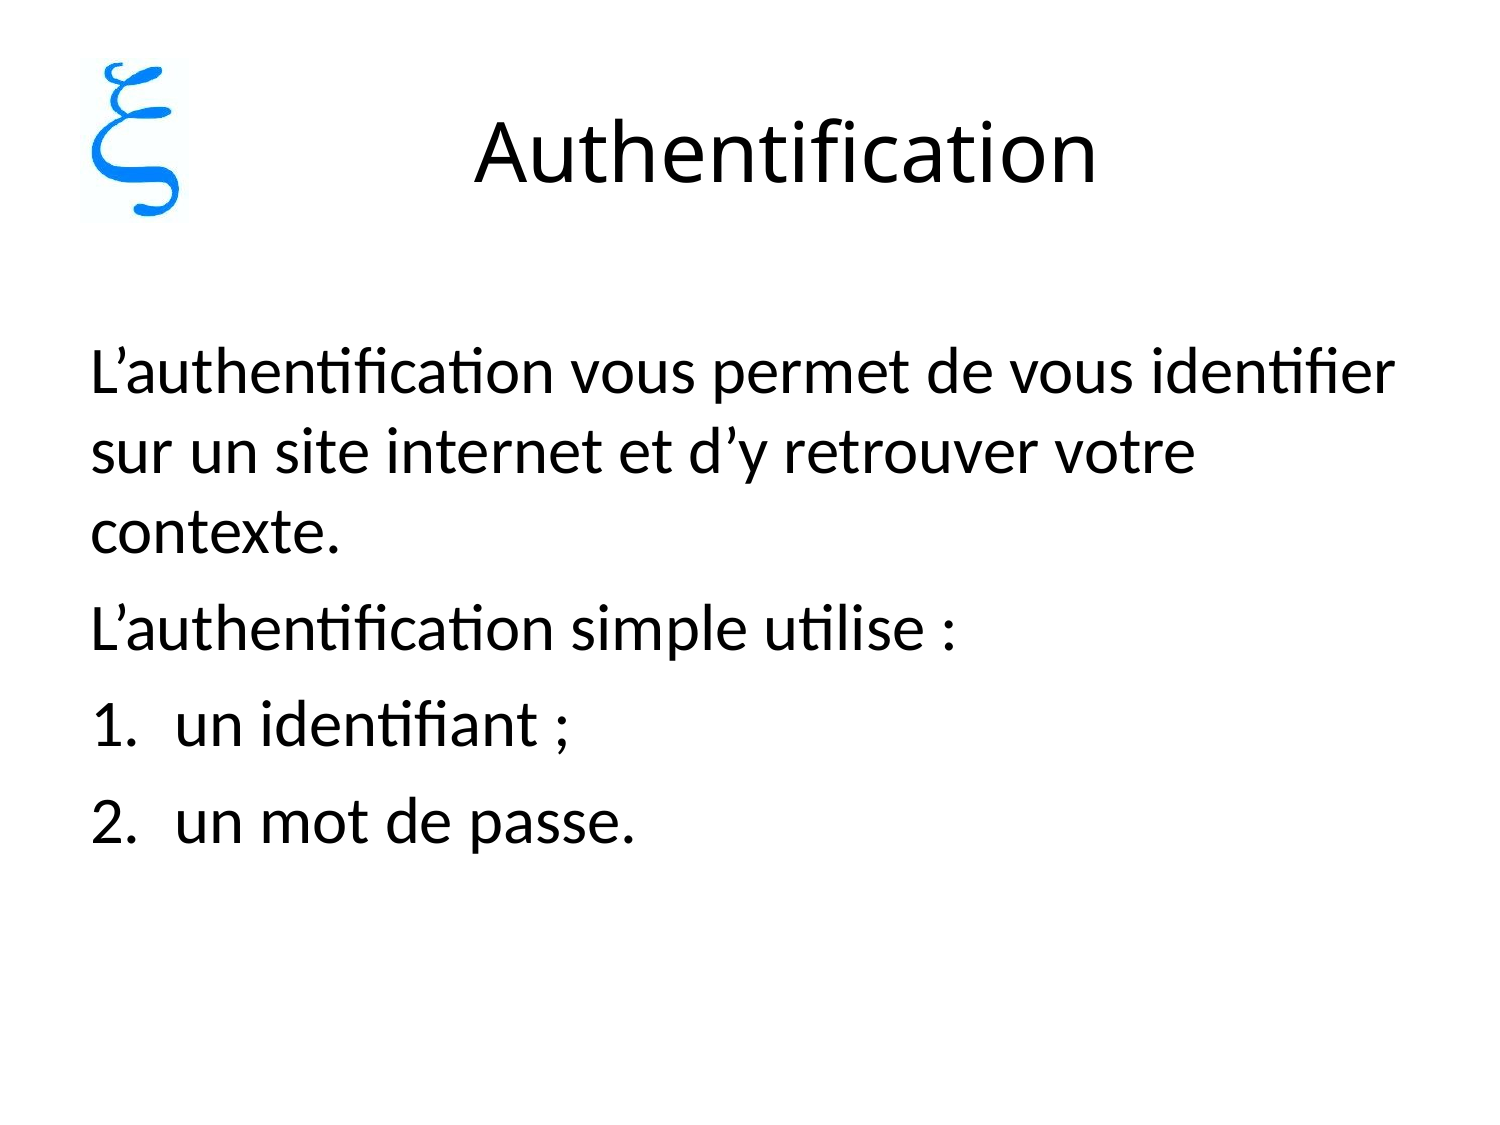

# Authentification
L’authentification vous permet de vous identifier sur un site internet et d’y retrouver votre contexte.
L’authentification simple utilise :
un identifiant ;
un mot de passe.